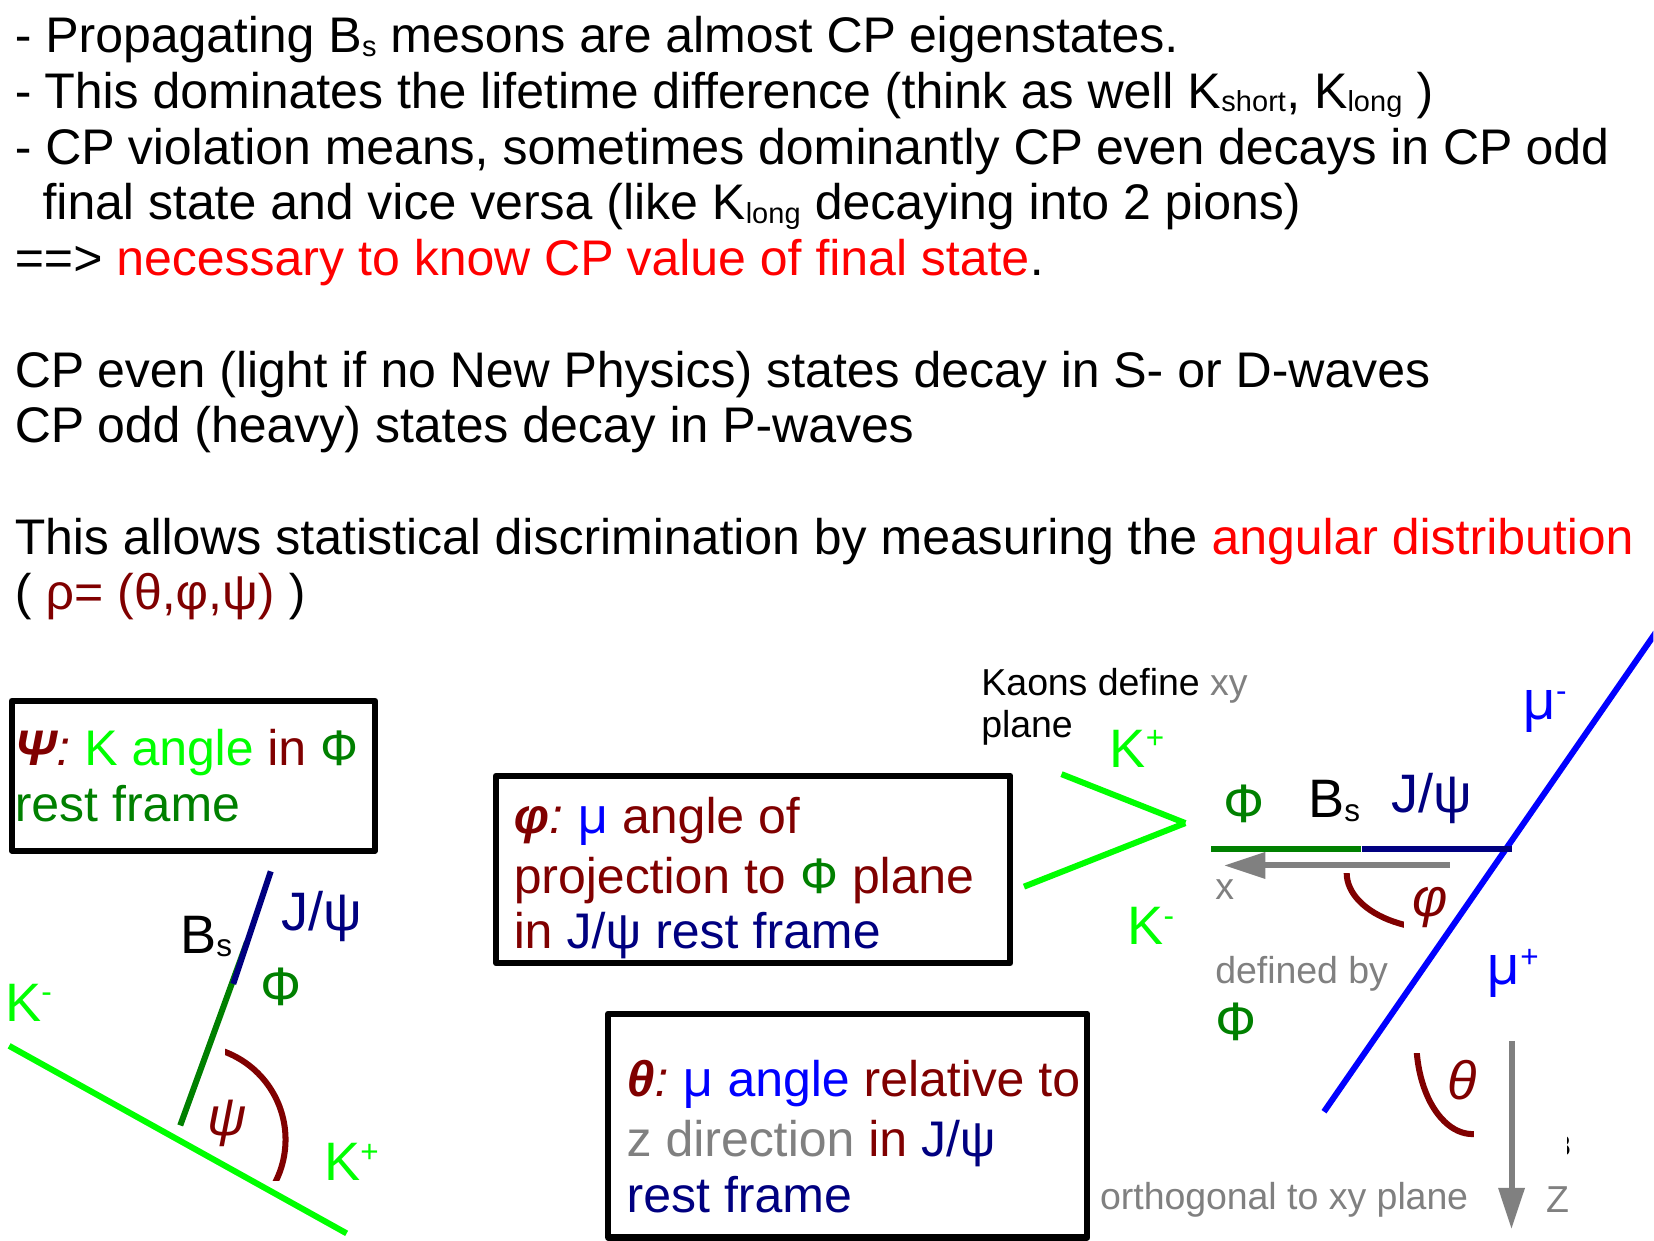

- Propagating Bs mesons are almost CP eigenstates.
- This dominates the lifetime difference (think as well Kshort, Klong )
- CP violation means, sometimes dominantly CP even decays in CP odd
 final state and vice versa (like Klong decaying into 2 pions)
==> necessary to know CP value of final state.
CP even (light if no New Physics) states decay in S- or D-waves
CP odd (heavy) states decay in P-waves
This allows statistical discrimination by measuring the angular distribution ( ρ= (θ,φ,ψ) )
μ-
Kaons define xy plane
K+
Ψ: K angle in Ф rest frame
J/ψ
Bs
Ф
φ: μ angle of
projection to Ф plane
in J/ψ rest frame
x
defined by Ф
φ
J/ψ
K-
Bs
μ+
Ф
K-
θ: μ angle relative to z direction in J/ψ rest frame
θ
ψ
K+
8
orthogonal to xy plane
Z